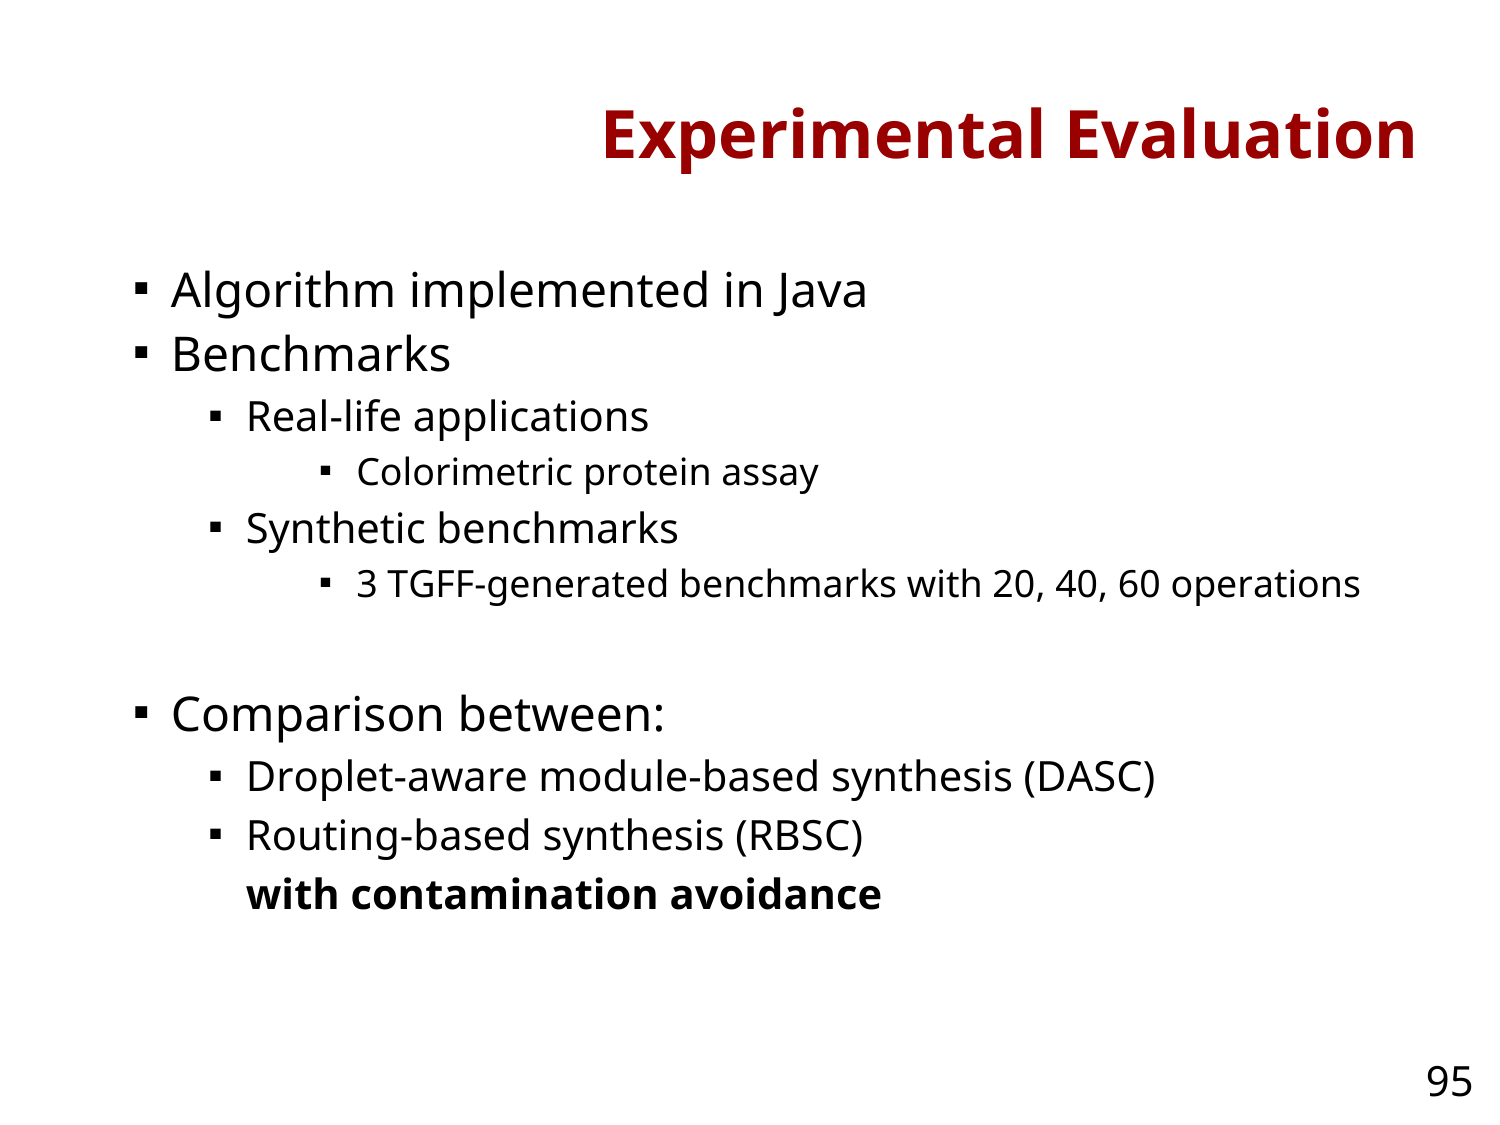

# Experimental Evaluation
Algorithm implemented in Java
Benchmarks
Real-life applications
Colorimetric protein assay
Synthetic benchmarks
3 TGFF-generated benchmarks with 20, 40, 60 operations
Comparison between:
Droplet-aware module-based synthesis (DASC)
Routing-based synthesis (RBSC)
with contamination avoidance